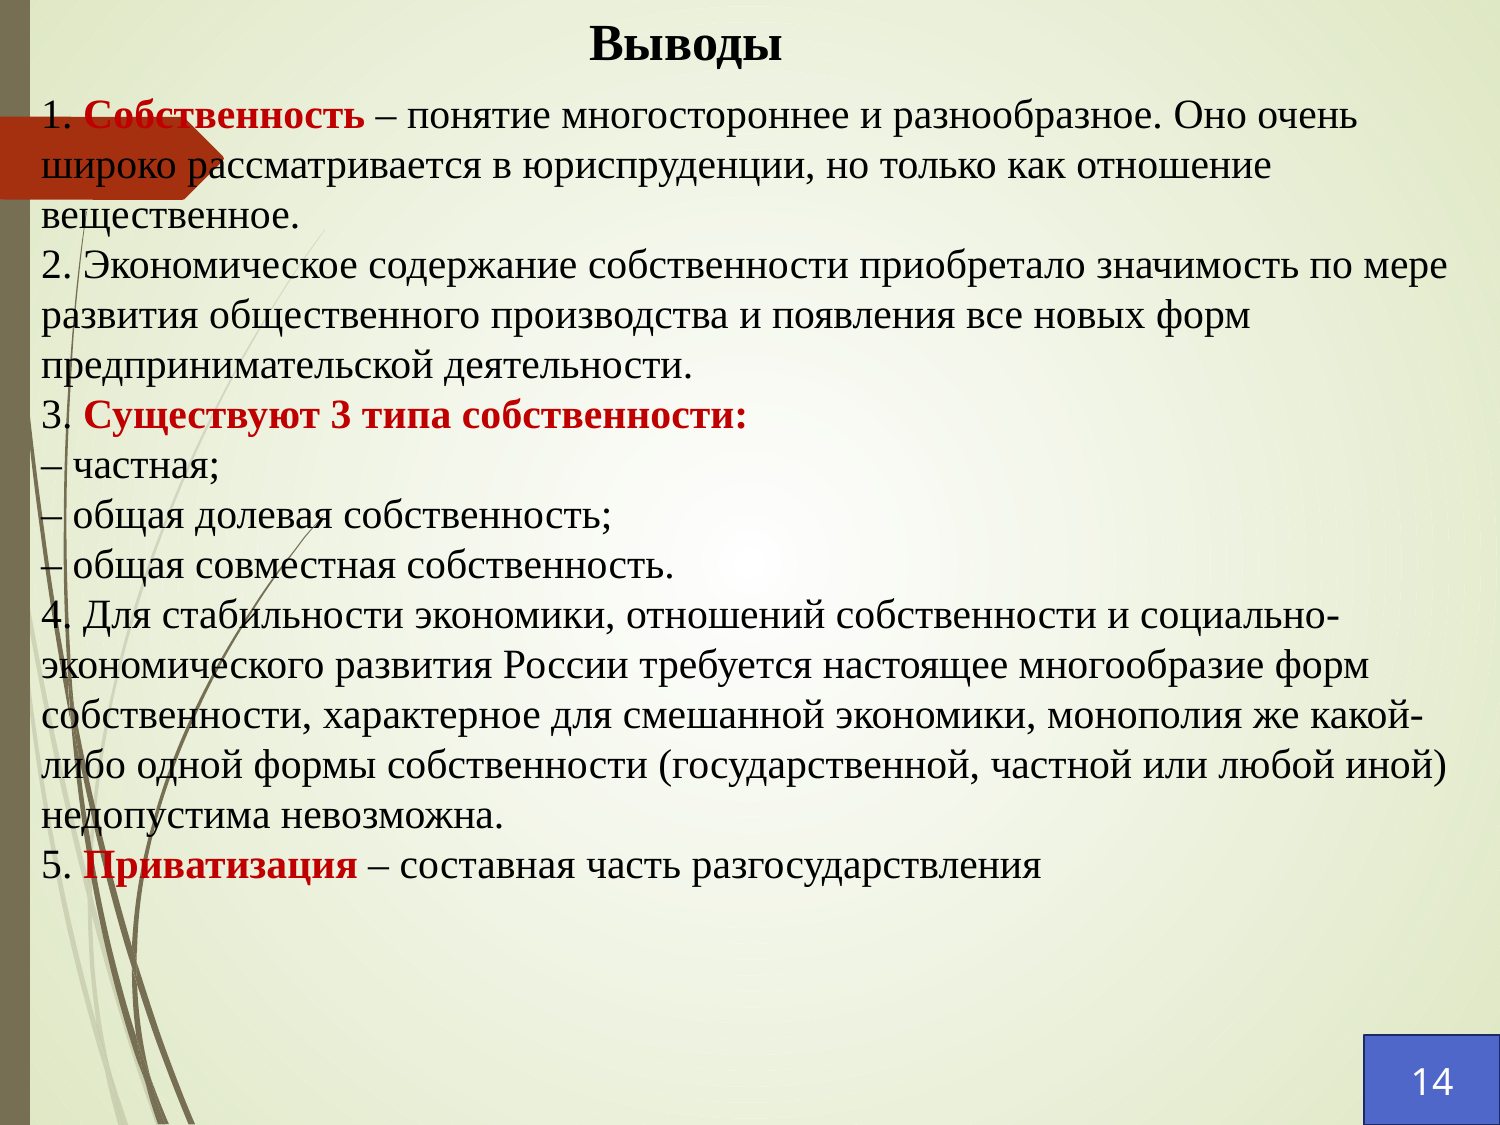

Выводы
1. Собственность – понятие многостороннее и разнообразное. Оно очень широко рассматривается в юриспруденции, но только как отношение вещественное.
2. Экономическое содержание собственности приобретало значимость по мере развития общественного производства и появления все новых форм предпринимательской деятельности.
3. Существуют 3 типа собственности:
– частная;
– общая долевая собственность;
– общая совместная собственность.
4. Для стабильности экономики, отношений собственности и социально-экономического развития России требуется настоящее многообразие форм собственности, характерное для смешанной экономики, монополия же какой-либо одной формы собственности (государственной, частной или любой иной) недопустима невозможна.
5. Приватизация – составная часть разгосударствления
14